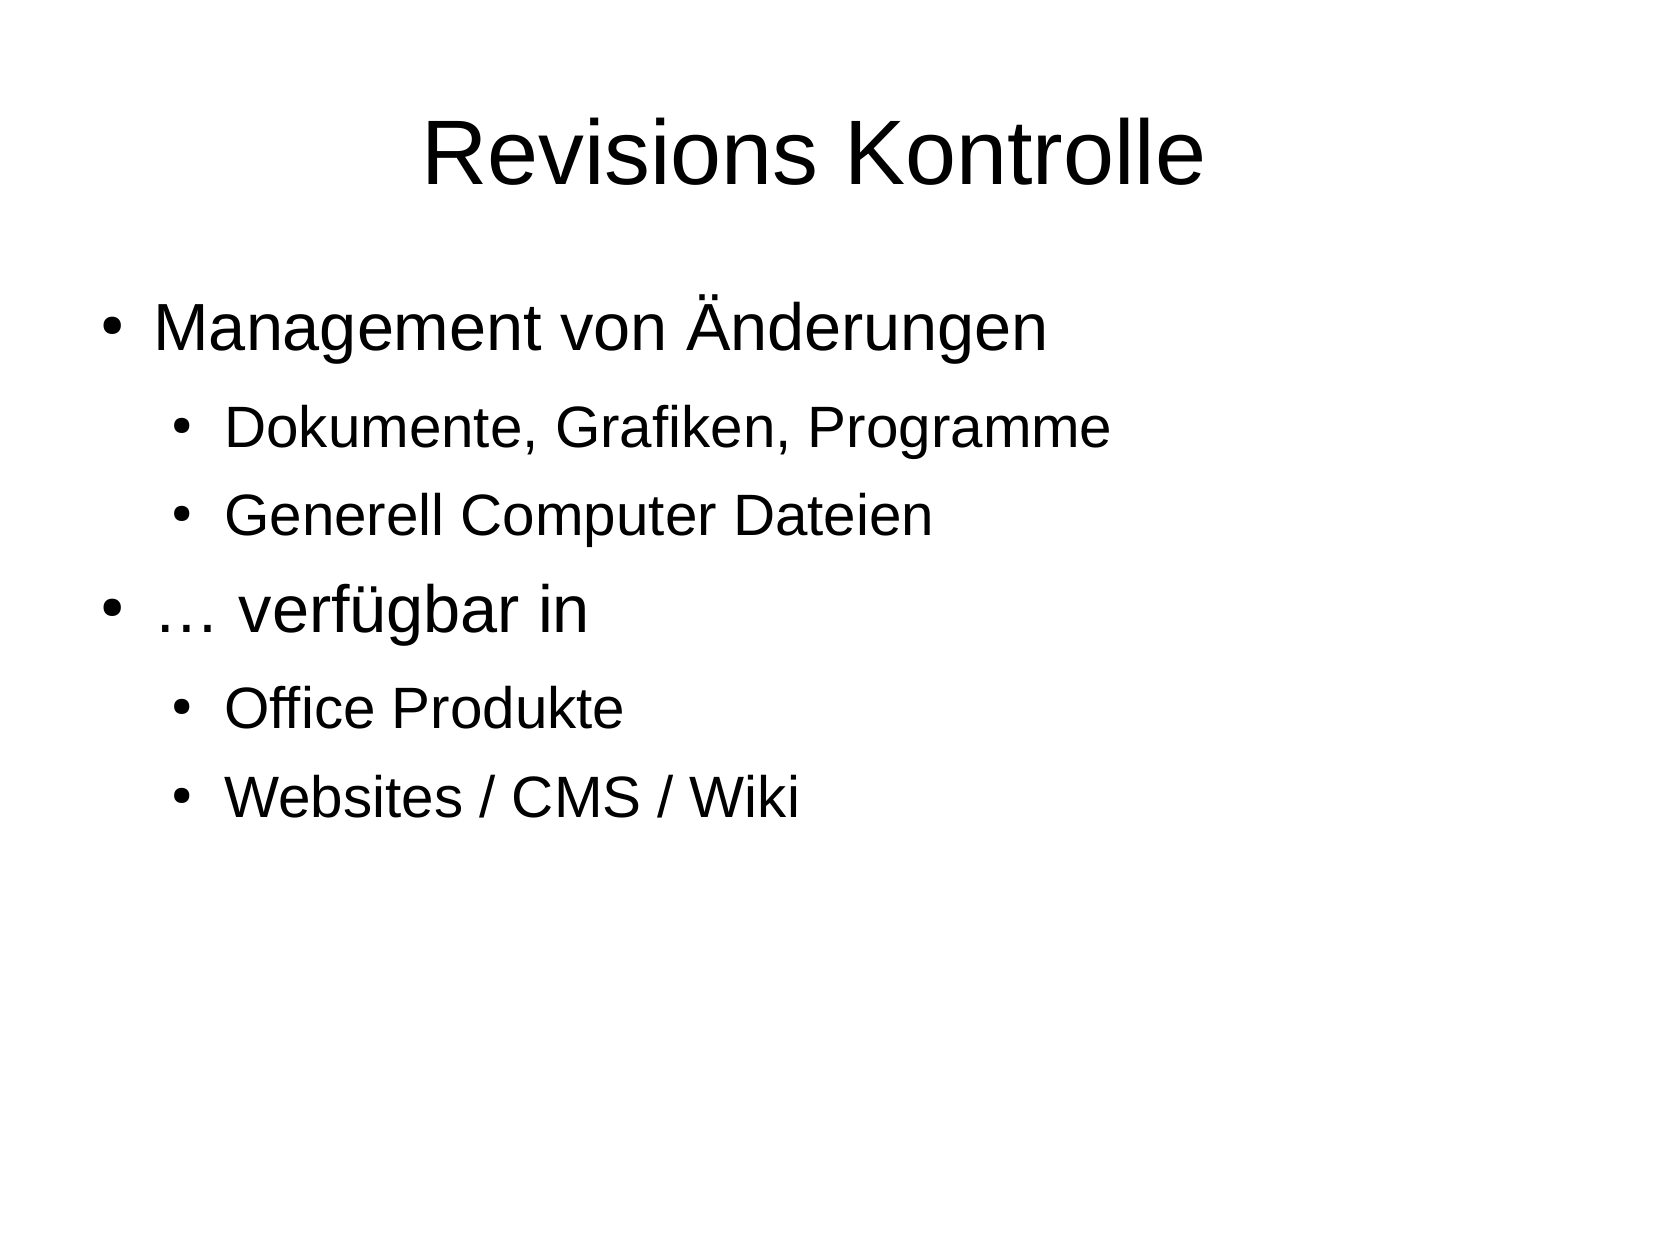

# Revisions Kontrolle
Management von Änderungen
Dokumente, Grafiken, Programme
Generell Computer Dateien
… verfügbar in
Office Produkte
Websites / CMS / Wiki